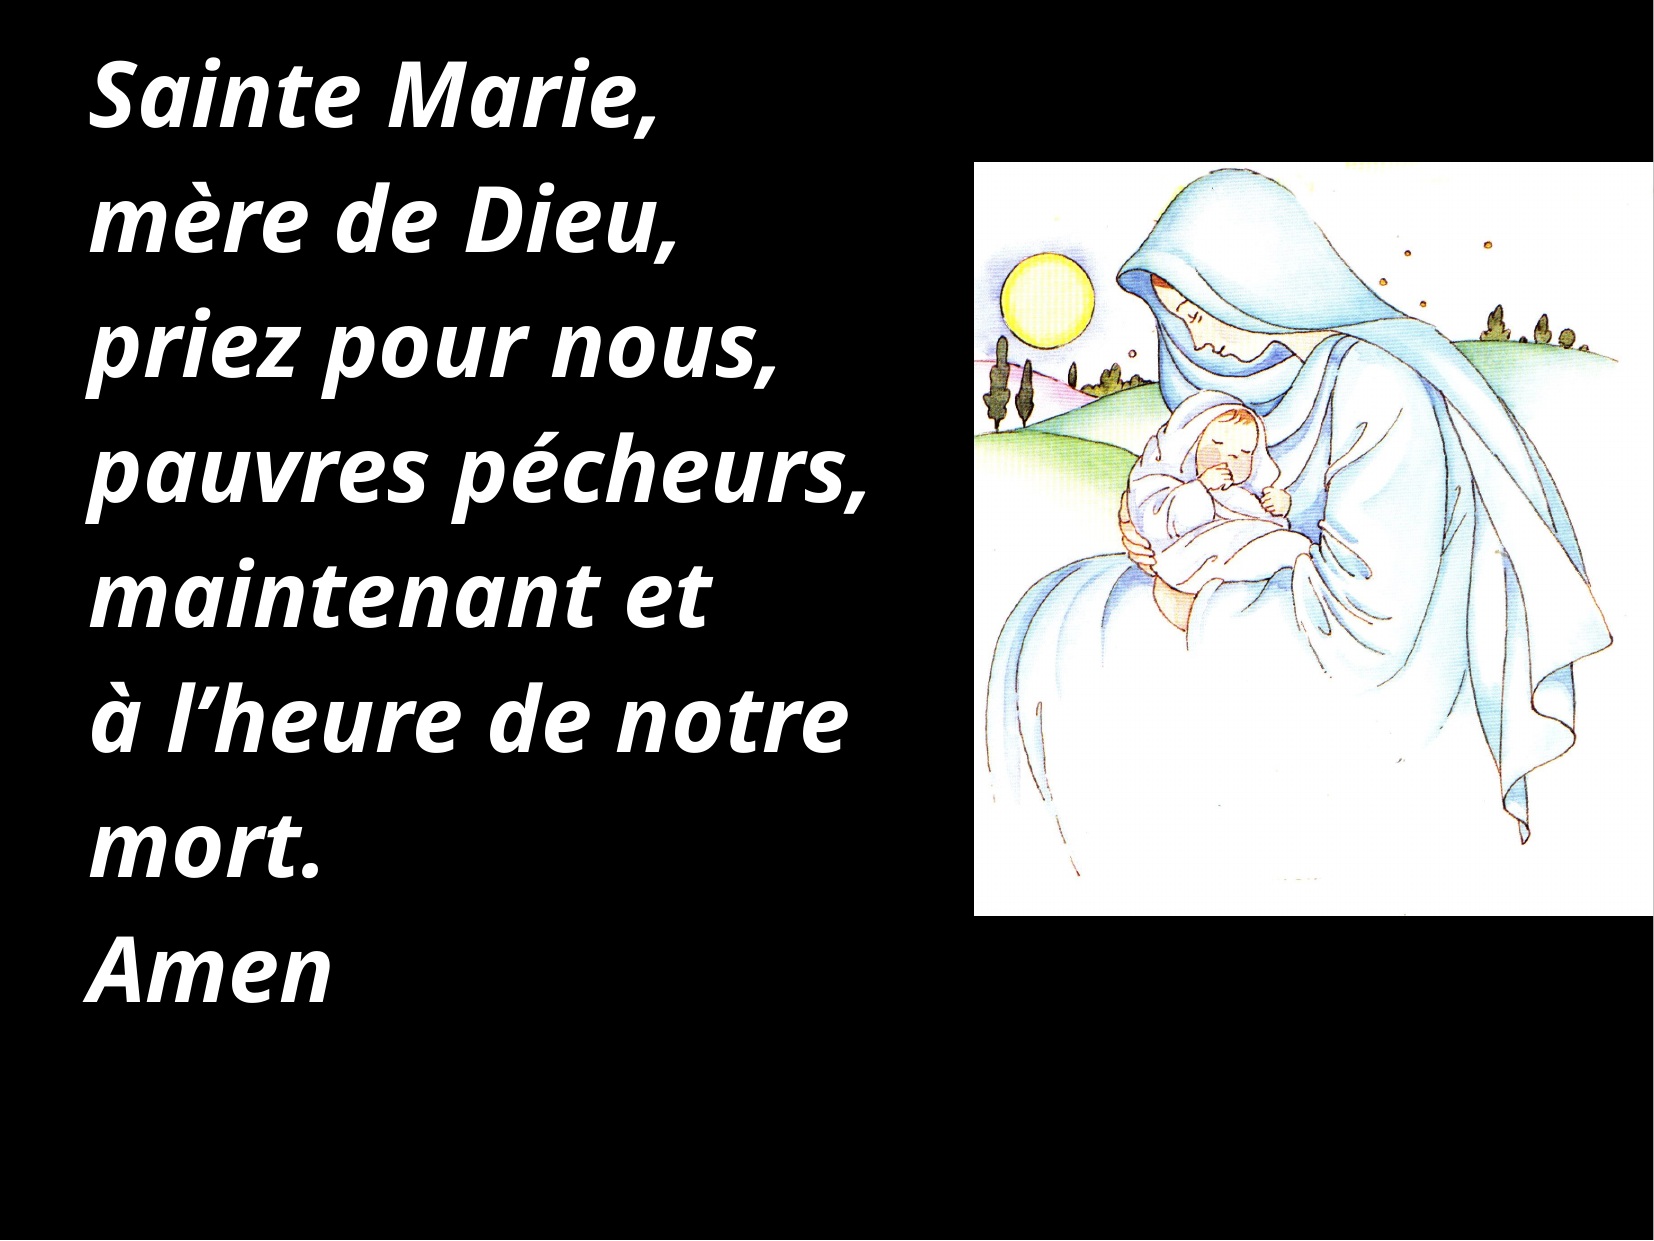

# Sainte Marie,
mère de Dieu,
priez pour nous,
pauvres pécheurs,
maintenant et
à l’heure de notre
mort.
Amen